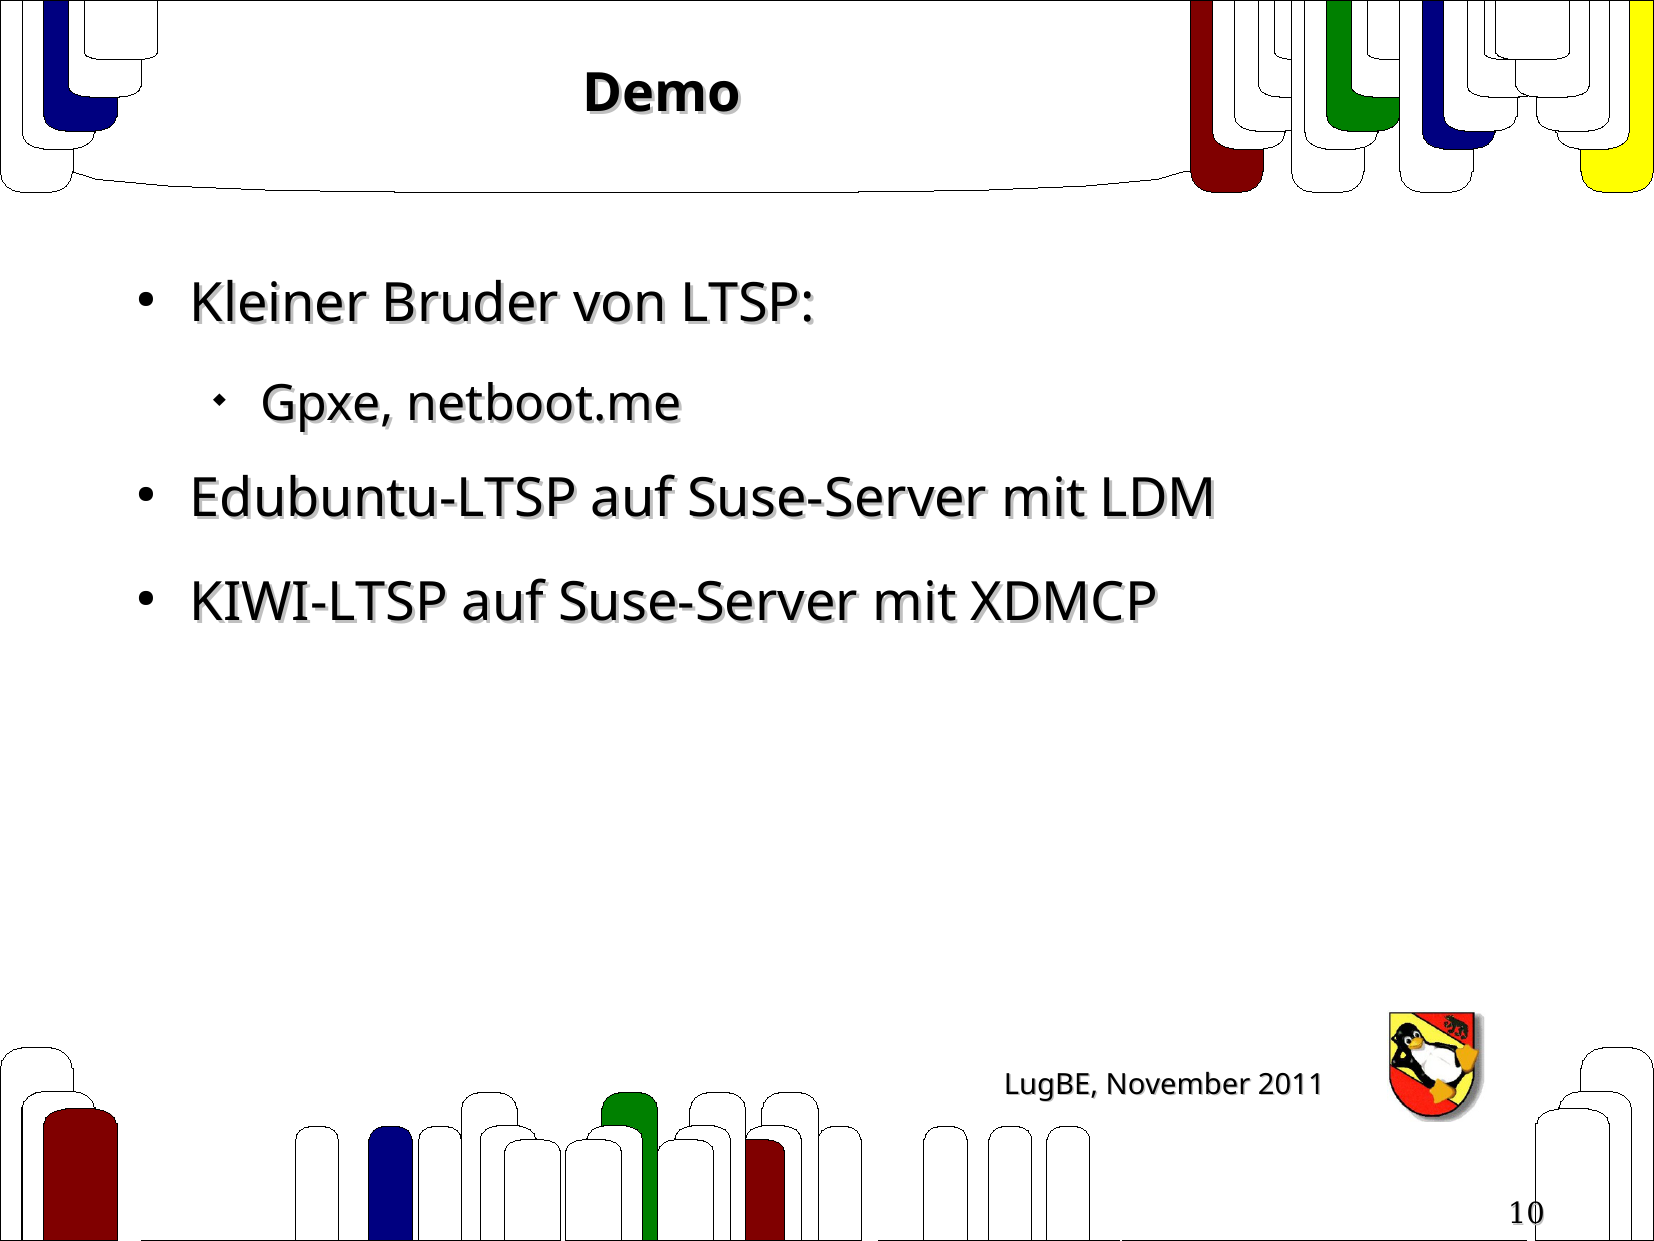

# Demo
Kleiner Bruder von LTSP:
Gpxe, netboot.me
Edubuntu-LTSP auf Suse-Server mit LDM
KIWI-LTSP auf Suse-Server mit XDMCP